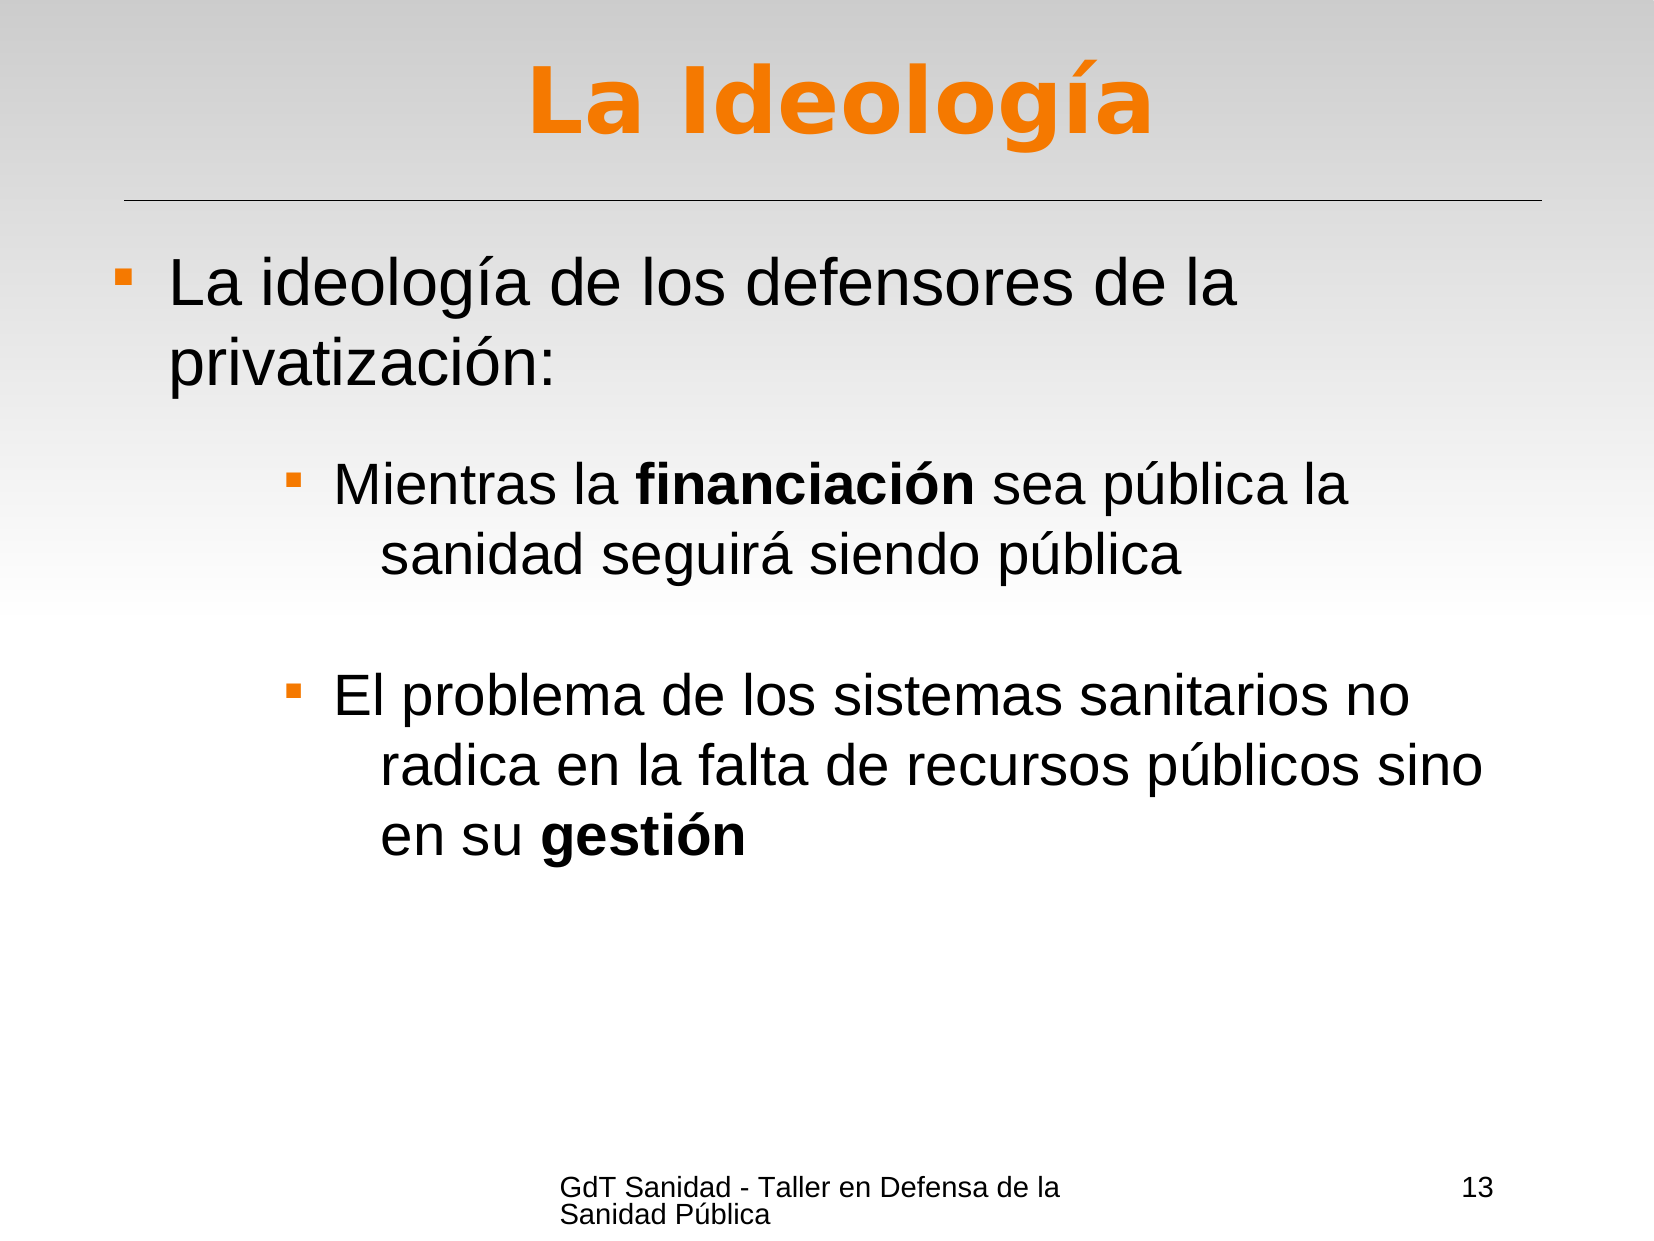

La Ideología
# La ideología de los defensores de la privatización:
Mientras la financiación sea pública la sanidad seguirá siendo pública
El problema de los sistemas sanitarios no radica en la falta de recursos públicos sino en su gestión
GdT Sanidad - Taller en Defensa de la Sanidad Pública
13